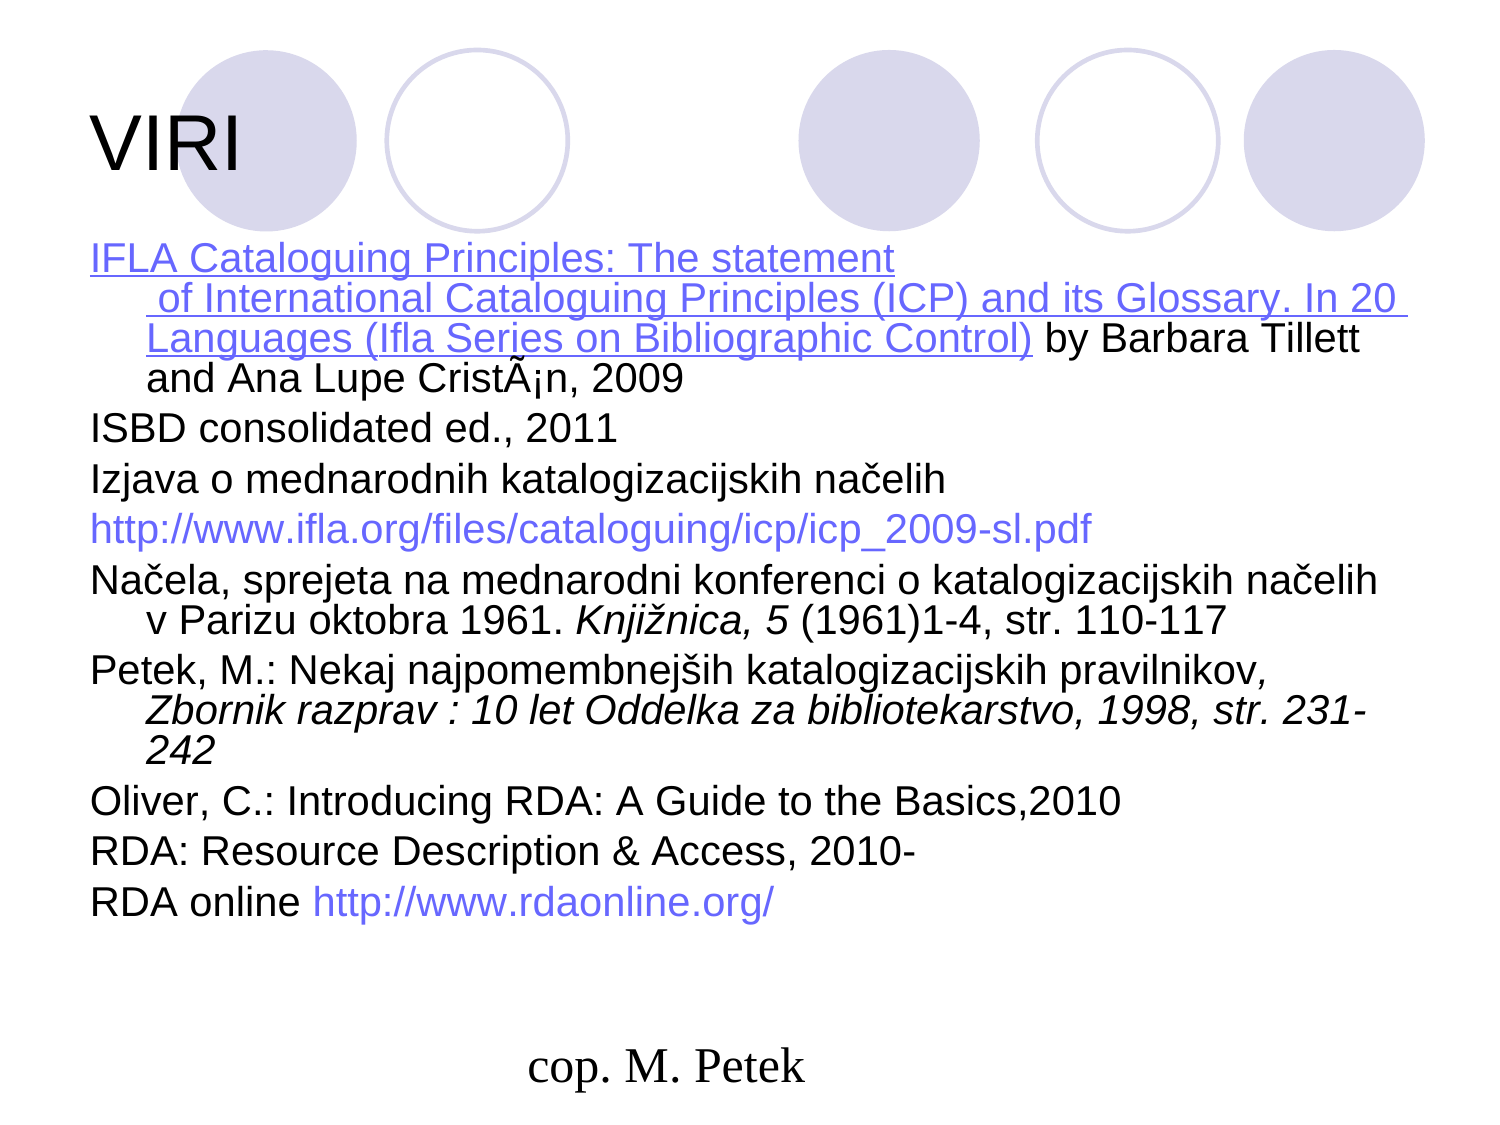

# VIRI
IFLA Cataloguing Principles: The statement of International Cataloguing Principles (ICP) and its Glossary. In 20 Languages (Ifla Series on Bibliographic Control) by Barbara Tillett and Ana Lupe CristÃ¡n, 2009
ISBD consolidated ed., 2011
Izjava o mednarodnih katalogizacijskih načelih
http://www.ifla.org/files/cataloguing/icp/icp_2009-sl.pdf
Načela, sprejeta na mednarodni konferenci o katalogizacijskih načelih v Parizu oktobra 1961. Knjižnica, 5 (1961)1-4, str. 110-117
Petek, M.: Nekaj najpomembnejših katalogizacijskih pravilnikov, Zbornik razprav : 10 let Oddelka za bibliotekarstvo, 1998, str. 231-242
Oliver, C.: Introducing RDA: A Guide to the Basics,2010
RDA: Resource Description & Access, 2010-
RDA online http://www.rdaonline.org/
cop. M. Petek